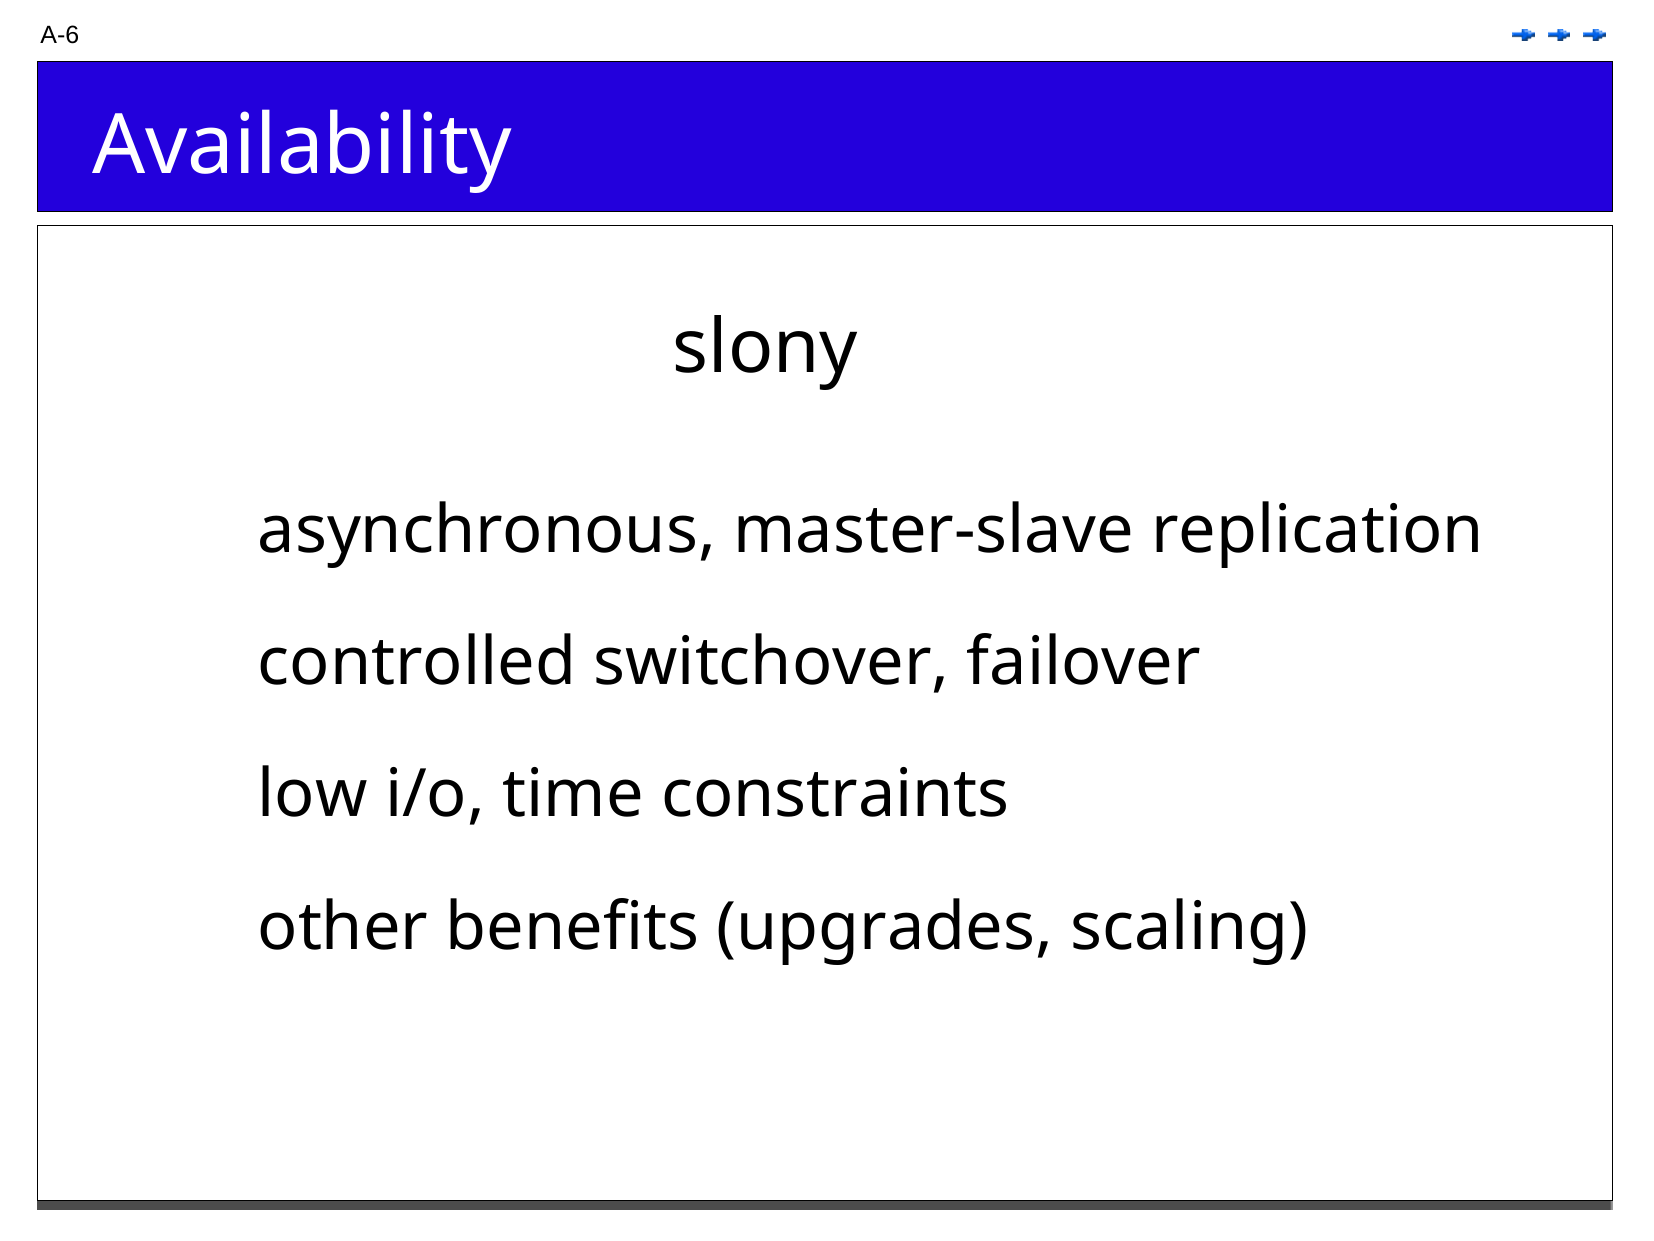

A-6
Availability
slony
 asynchronous, master-slave replication
 controlled switchover, failover
 low i/o, time constraints
 other benefits (upgrades, scaling)